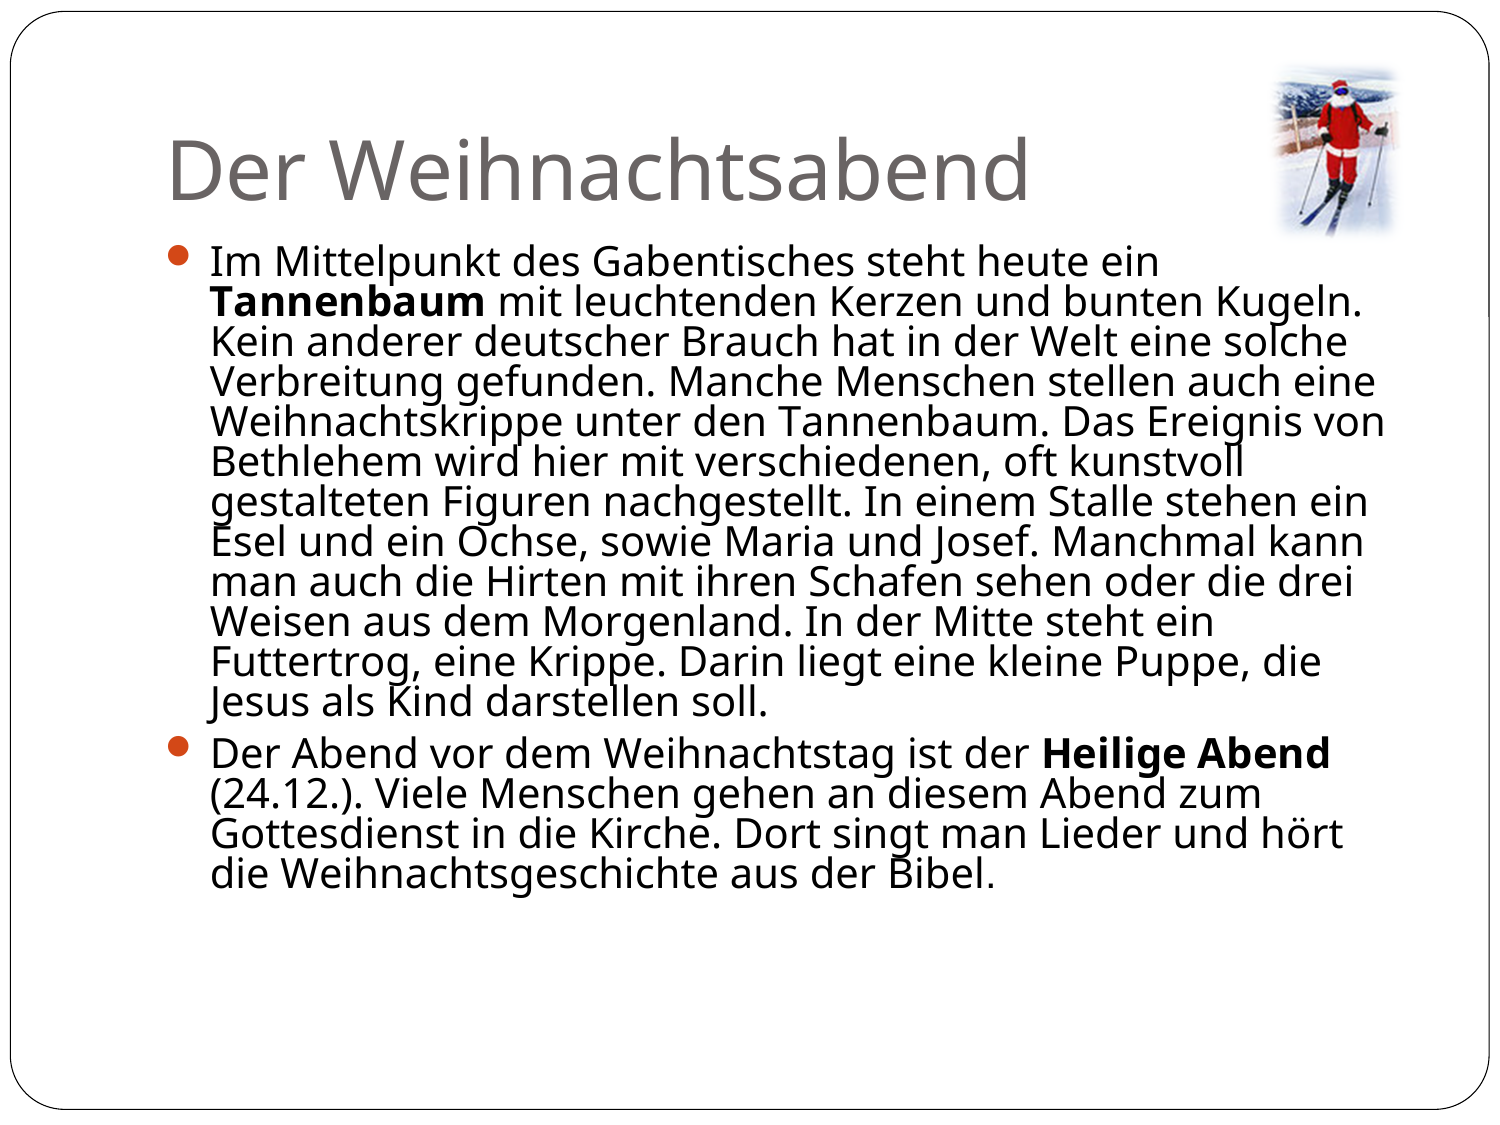

# Der Weihnachtsabend
Im Mittelpunkt des Gabentisches steht heute ein Tannenbaum mit leuchtenden Kerzen und bunten Kugeln. Kein anderer deutscher Brauch hat in der Welt eine solche Verbreitung gefunden. Manche Menschen stellen auch eine Weihnachtskrippe unter den Tannenbaum. Das Ereignis von Bethlehem wird hier mit verschiedenen, oft kunstvoll gestalteten Figuren nachgestellt. In einem Stalle stehen ein Esel und ein Ochse, sowie Maria und Josef. Manchmal kann man auch die Hirten mit ihren Schafen sehen oder die drei Weisen aus dem Morgenland. In der Mitte steht ein Futtertrog, eine Krippe. Darin liegt eine kleine Puppe, die Jesus als Kind darstellen soll.
Der Abend vor dem Weihnachtstag ist der Heilige Abend (24.12.). Viele Menschen gehen an diesem Abend zum Gottesdienst in die Kirche. Dort singt man Lieder und hört die Weihnachtsgeschichte aus der Bibel.